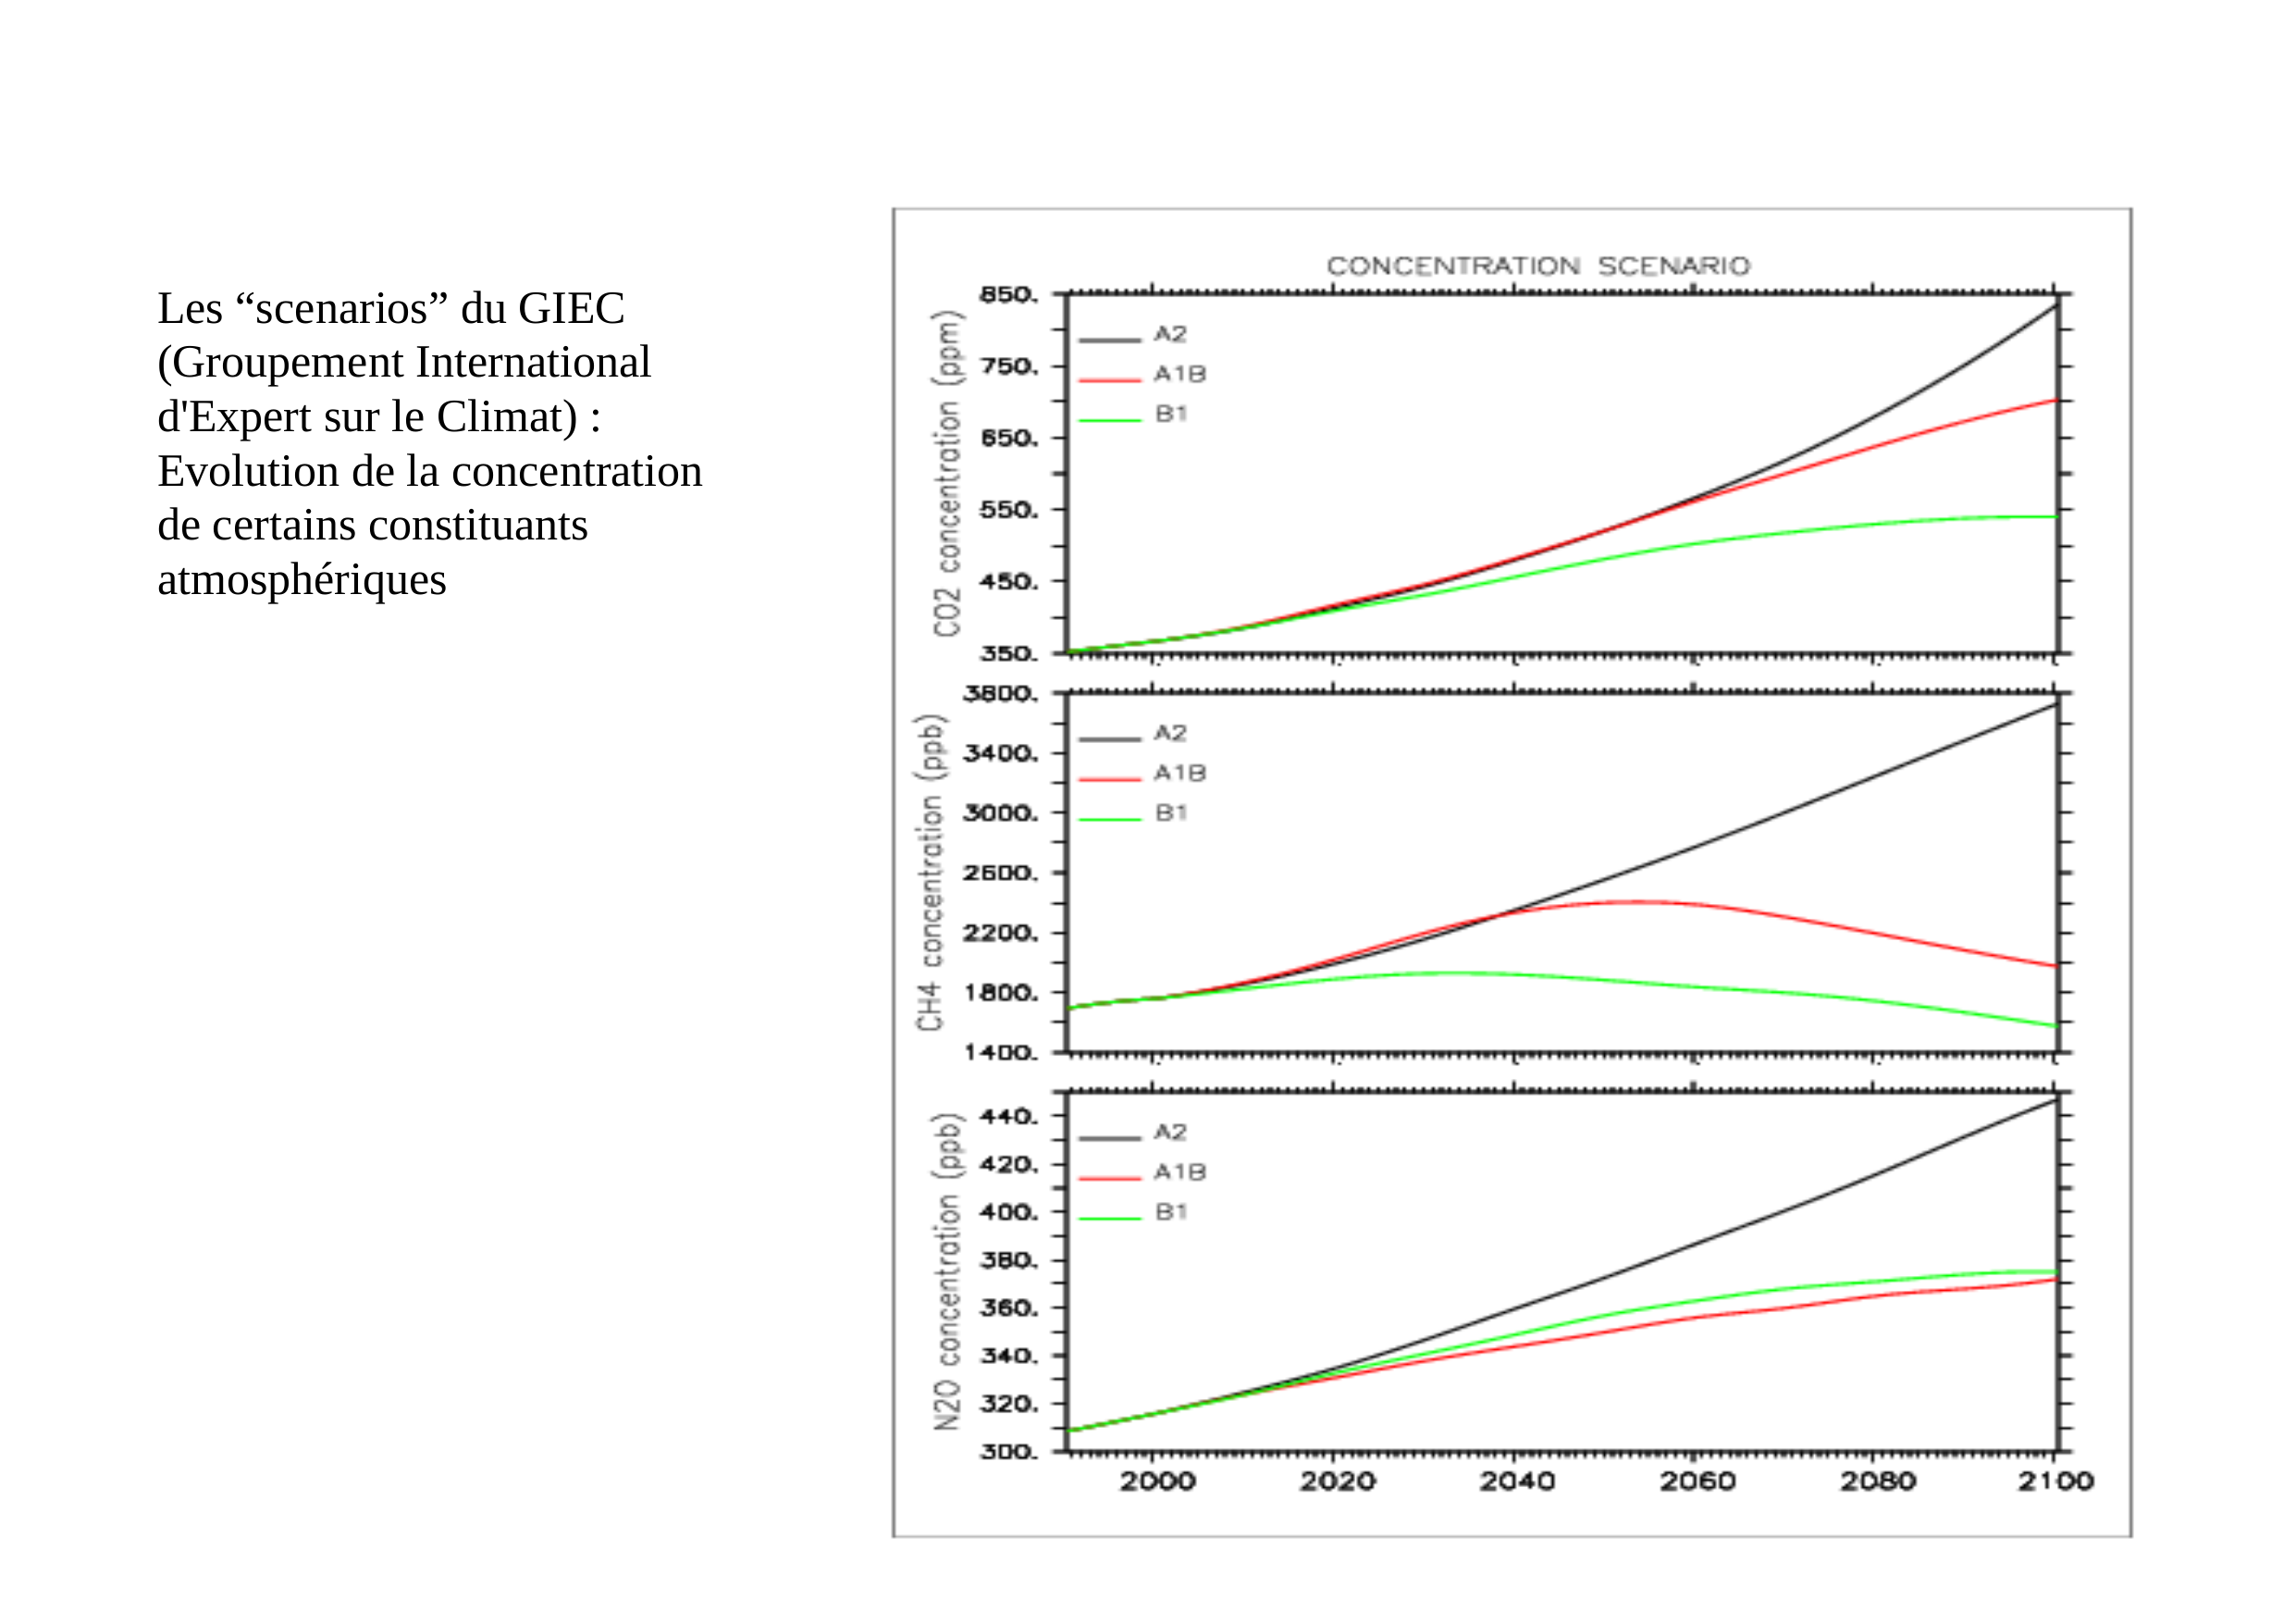

Les “scenarios” du GIEC
(Groupement International
d'Expert sur le Climat) :
Evolution de la concentration
de certains constituants
atmosphériques